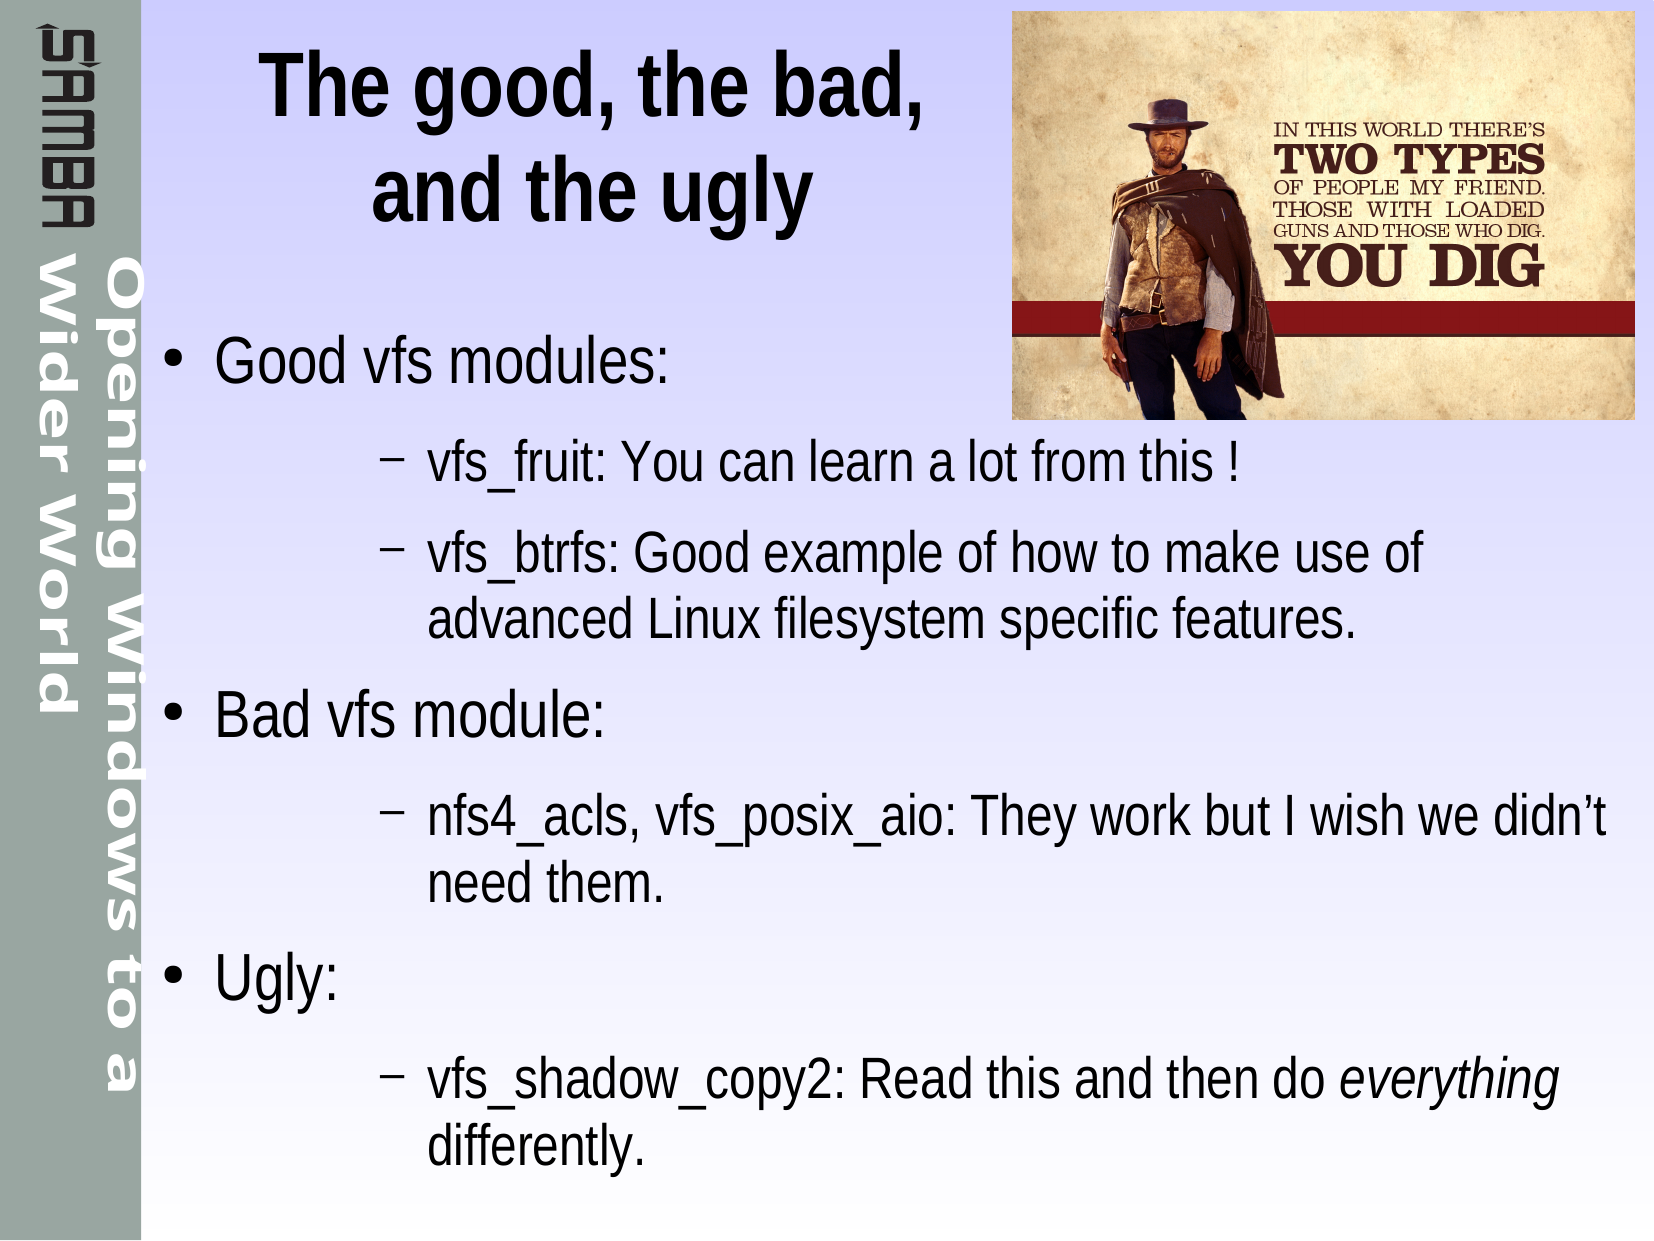

# The good, the bad, and the ugly
Good vfs modules:
vfs_fruit: You can learn a lot from this !
vfs_btrfs: Good example of how to make use of advanced Linux filesystem specific features.
Bad vfs module:
nfs4_acls, vfs_posix_aio: They work but I wish we didn’t need them.
Ugly:
vfs_shadow_copy2: Read this and then do everything differently.